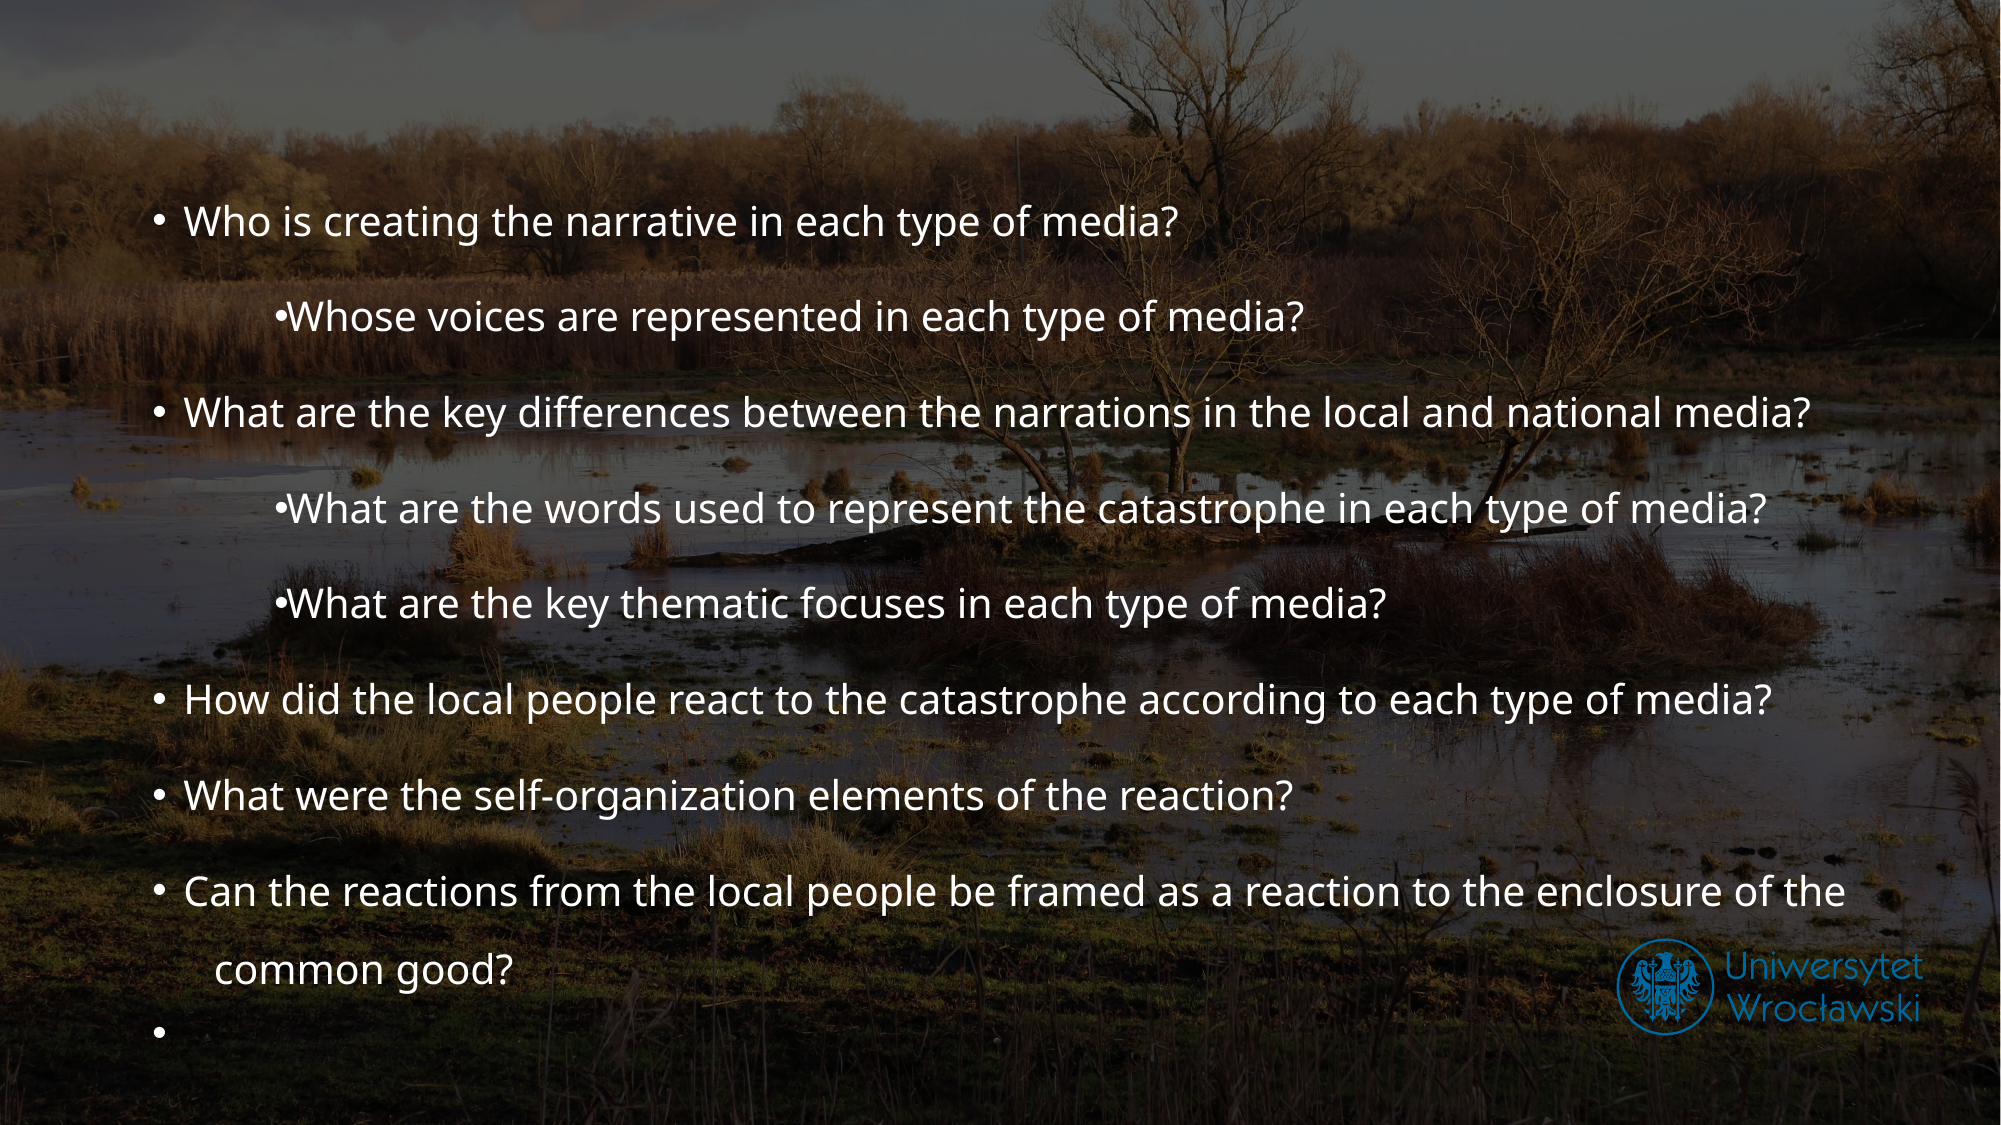

# Who is creating the narrative in each type of media?
Whose voices are represented in each type of media?
What are the key differences between the narrations in the local and national media?
What are the words used to represent the catastrophe in each type of media?
What are the key thematic focuses in each type of media?
How did the local people react to the catastrophe according to each type of media?
What were the self-organization elements of the reaction?
Can the reactions from the local people be framed as a reaction to the enclosure of the common good?